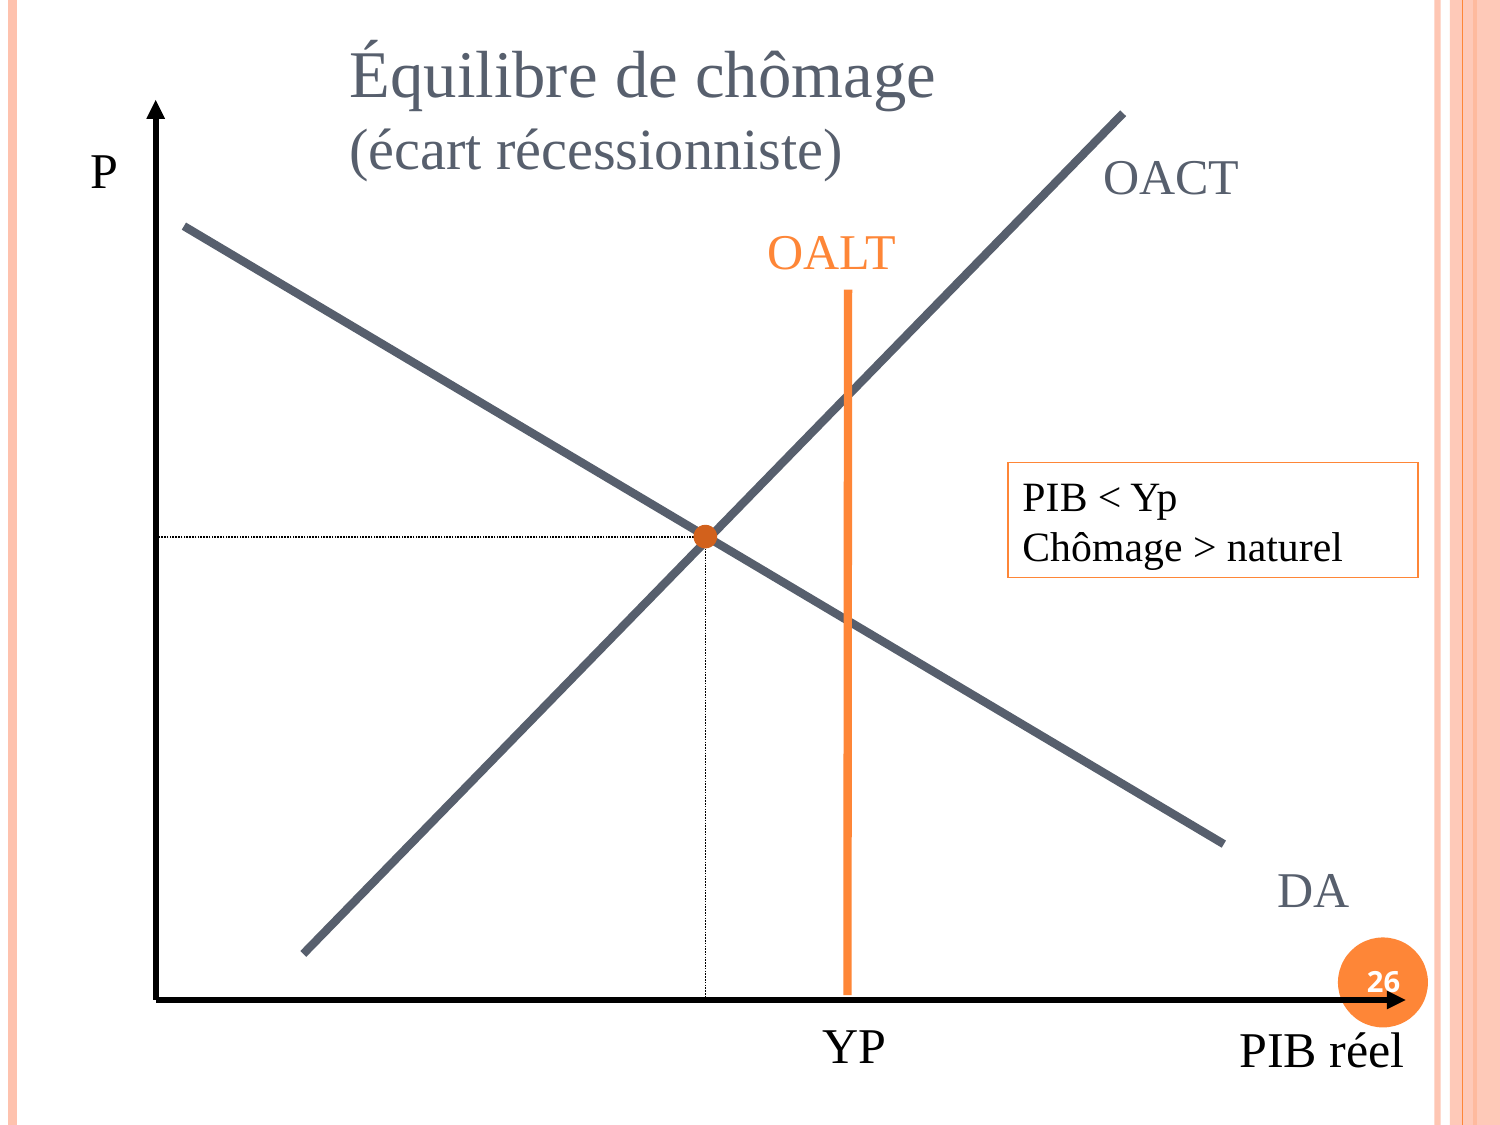

Équilibre de chômage
(écart récessionniste)
P
OACT
OALT
PIB < Yp
Chômage > naturel
DA
YP
PIB réel